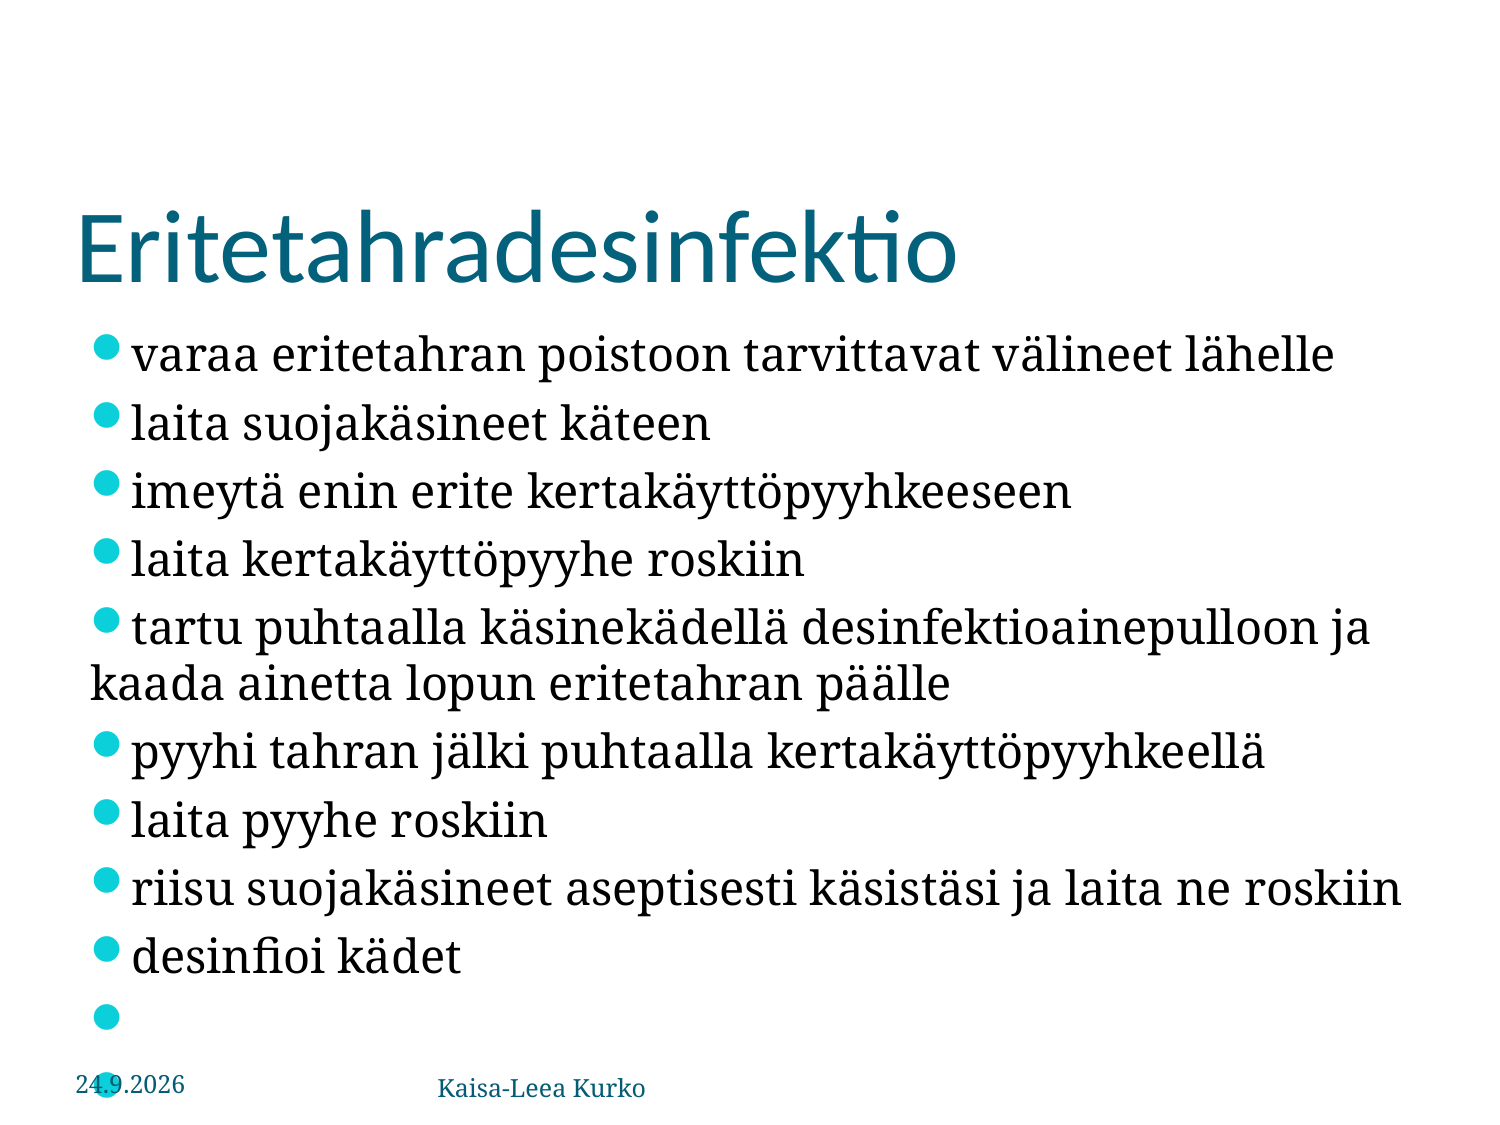

# Eritetahradesinfektio
varaa eritetahran poistoon tarvittavat välineet lähelle
laita suojakäsineet käteen
imeytä enin erite kertakäyttöpyyhkeeseen
laita kertakäyttöpyyhe roskiin
tartu puhtaalla käsinekädellä desinfektioainepulloon ja kaada ainetta lopun eritetahran päälle
pyyhi tahran jälki puhtaalla kertakäyttöpyyhkeellä
laita pyyhe roskiin
riisu suojakäsineet aseptisesti käsistäsi ja laita ne roskiin
desinfioi kädet
Kaisa-Leea Kurko